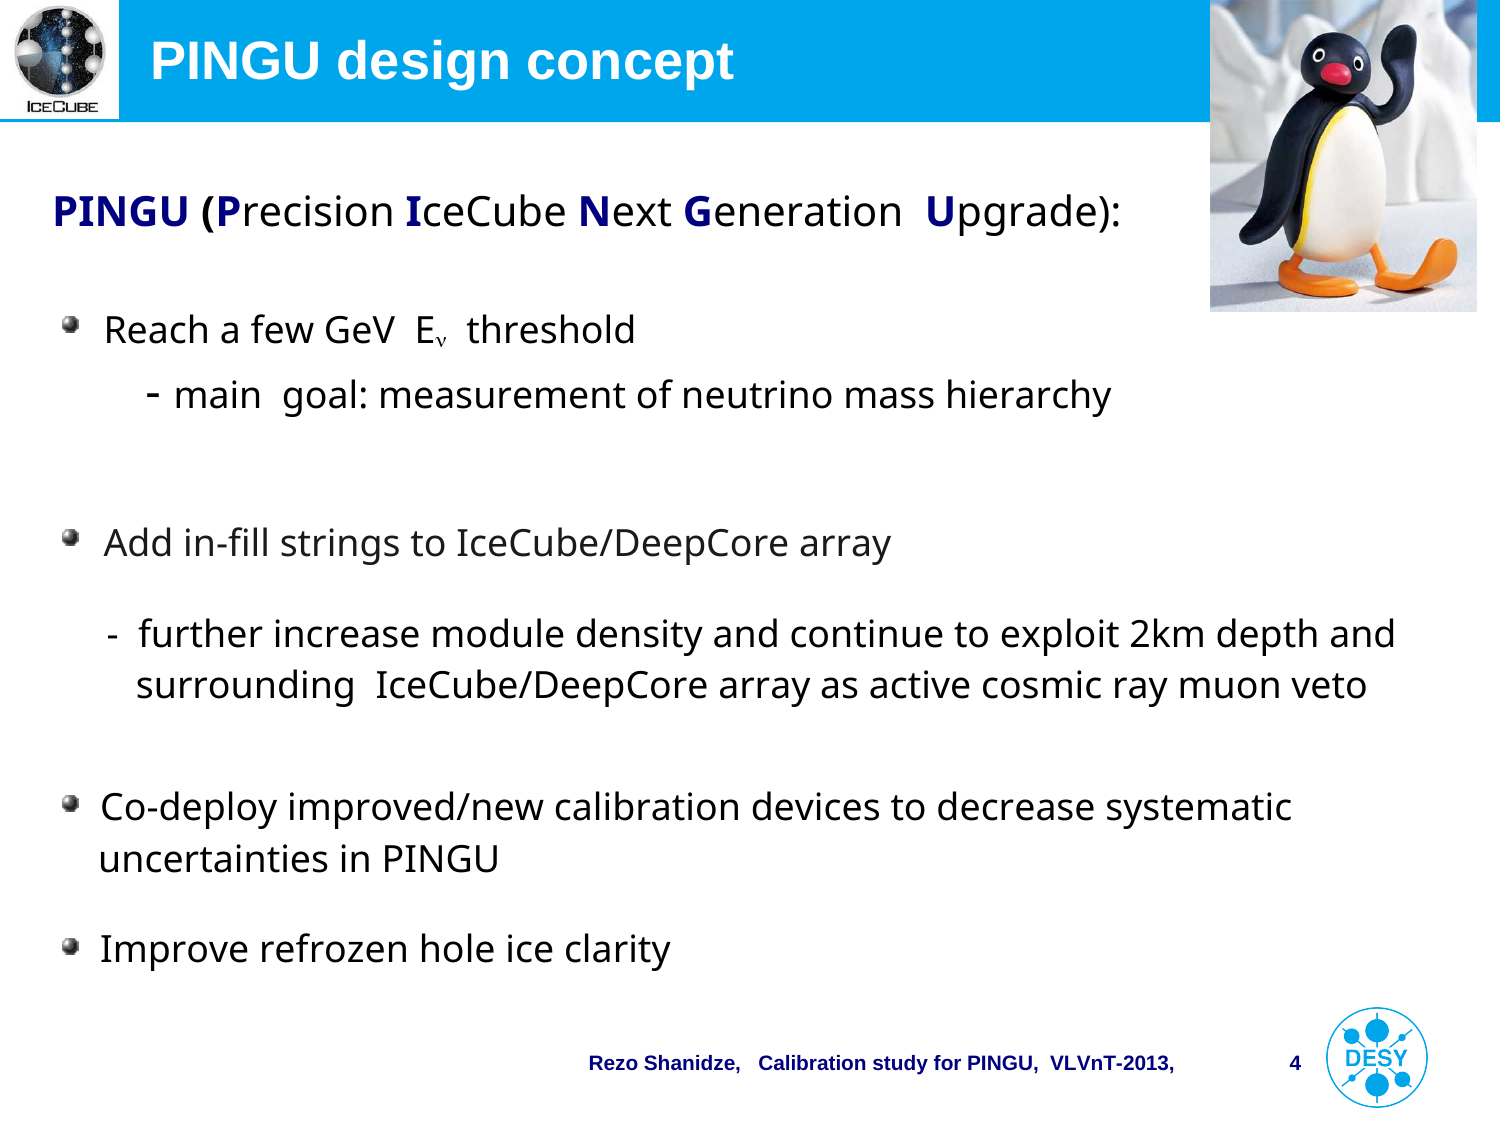

# PINGU design concept
 PINGU (Precision IceCube Next Generation Upgrade):
 Reach a few GeV En threshold
 - main goal: measurement of neutrino mass hierarchy
 Add in-fill strings to IceCube/DeepCore array
 - further increase module density and continue to exploit 2km depth and
 surrounding IceCube/DeepCore array as active cosmic ray muon veto
 Co-deploy improved/new calibration devices to decrease systematic
 uncertainties in PINGU
 Improve refrozen hole ice clarity
Rezo Shanidze, Calibration study for PINGU, VLVnT-2013, 4